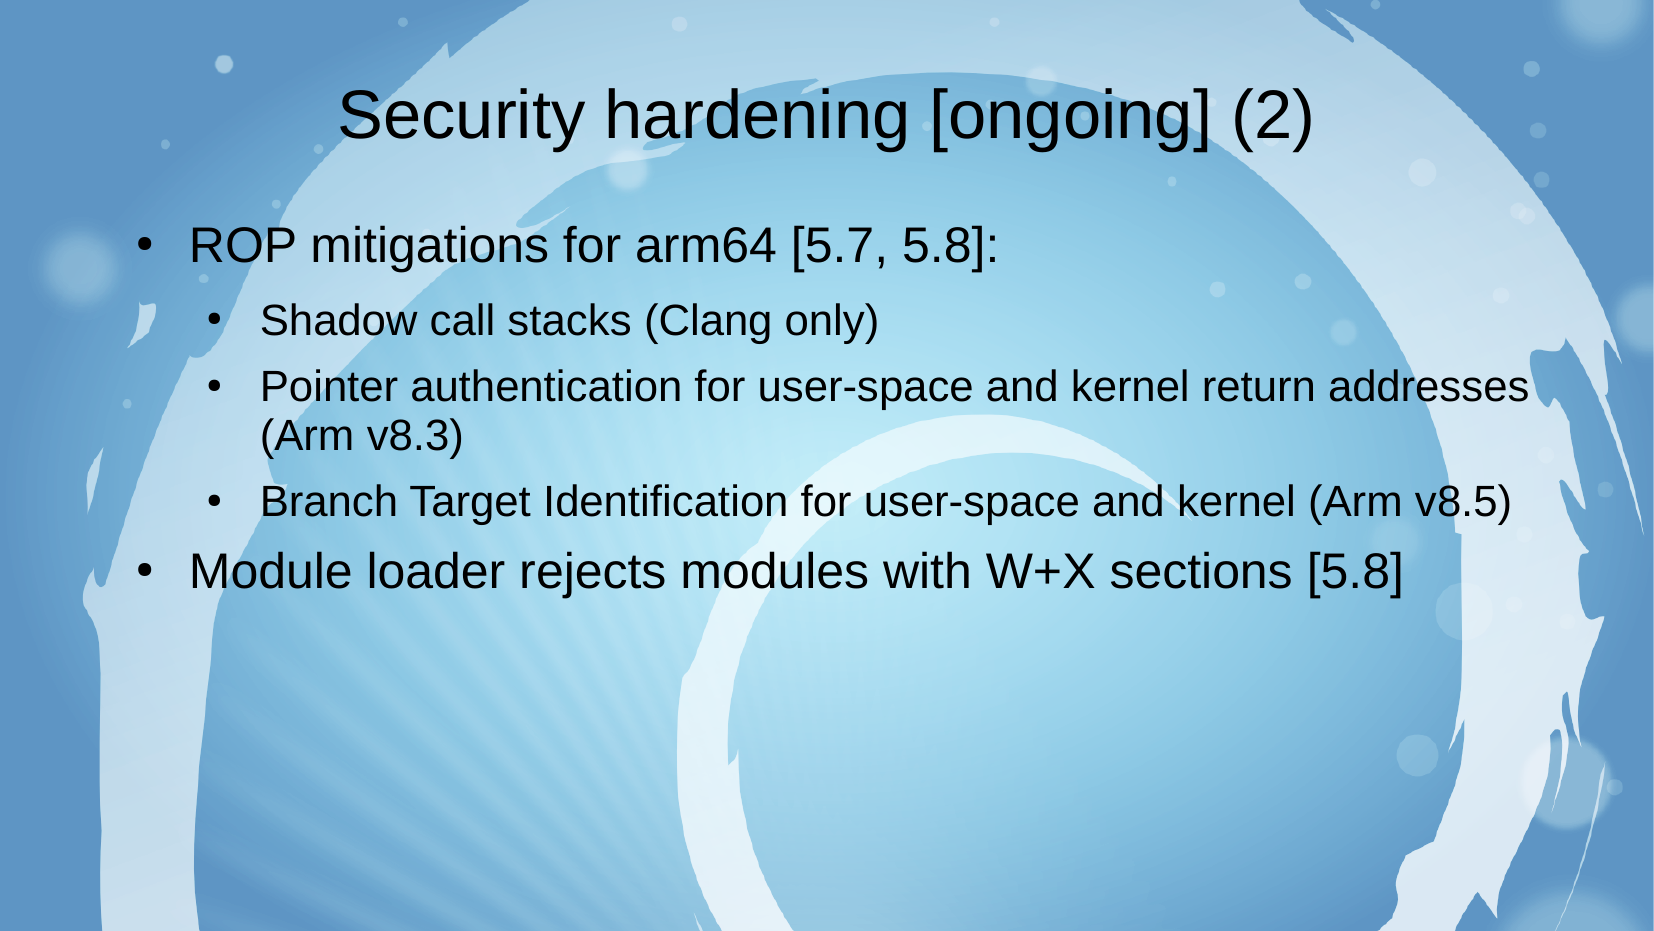

# Security hardening [ongoing] (2)
ROP mitigations for arm64 [5.7, 5.8]:
Shadow call stacks (Clang only)
Pointer authentication for user-space and kernel return addresses (Arm v8.3)
Branch Target Identification for user-space and kernel (Arm v8.5)
Module loader rejects modules with W+X sections [5.8]